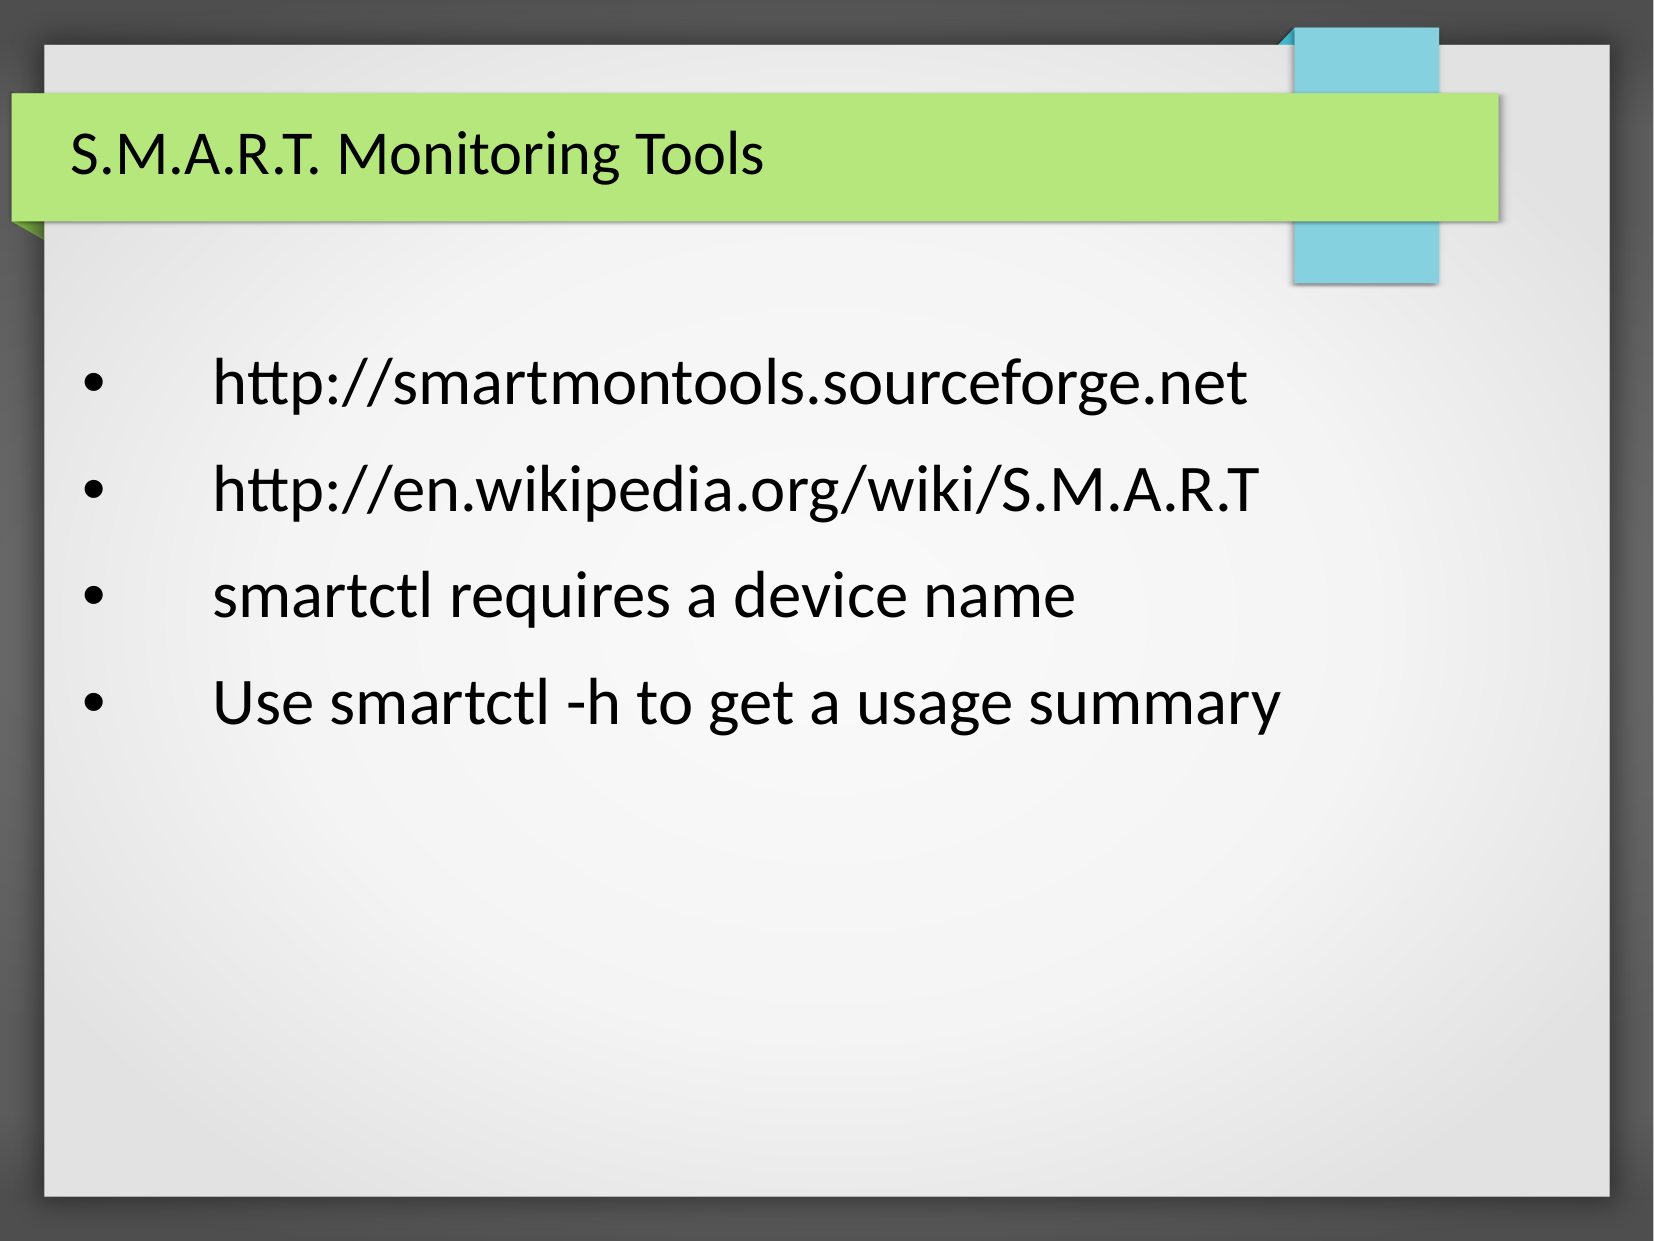

# S.M.A.R.T. Monitoring Tools
•	http://smartmontools.sourceforge.net
•	http://en.wikipedia.org/wiki/S.M.A.R.T
•	smartctl requires a device name
•	Use smartctl -h to get a usage summary